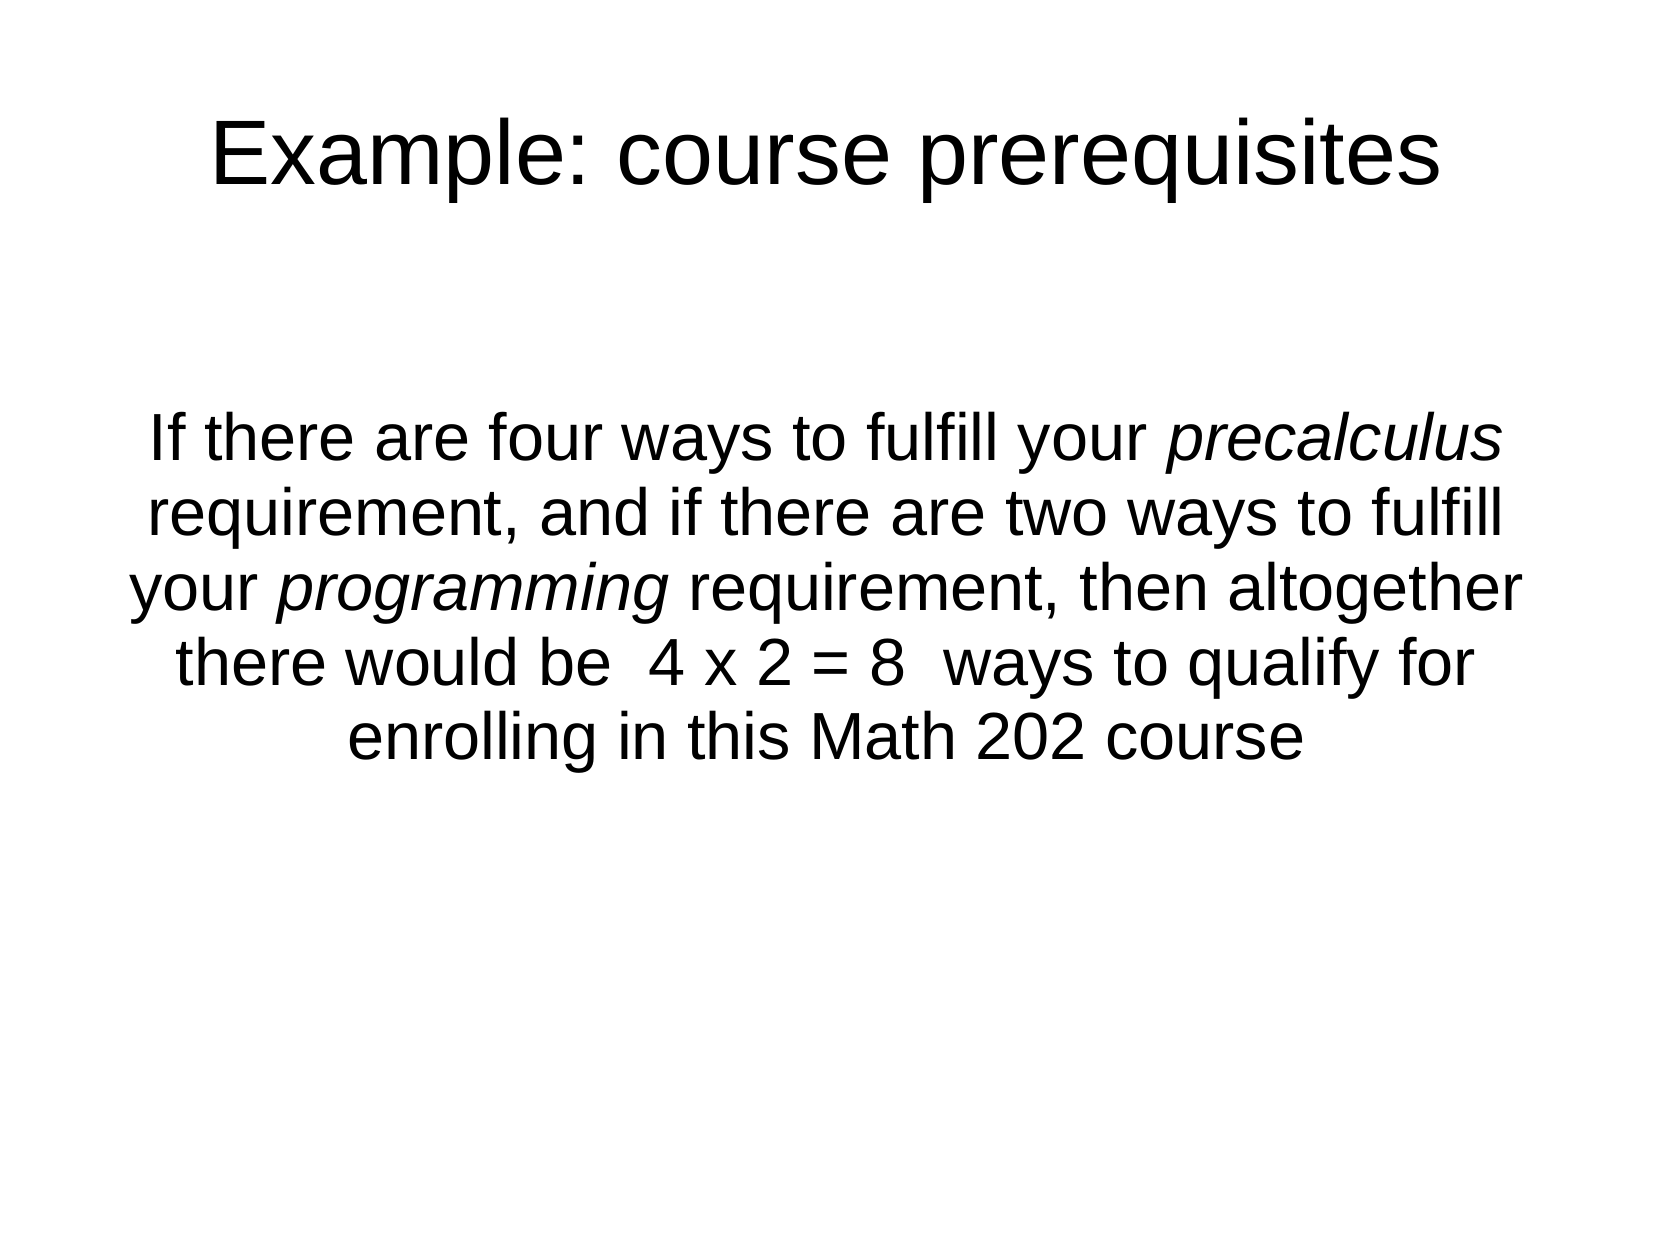

# Example: course prerequisites
If there are four ways to fulfill your precalculus requirement, and if there are two ways to fulfill your programming requirement, then altogether there would be 4 x 2 = 8 ways to qualify for enrolling in this Math 202 course